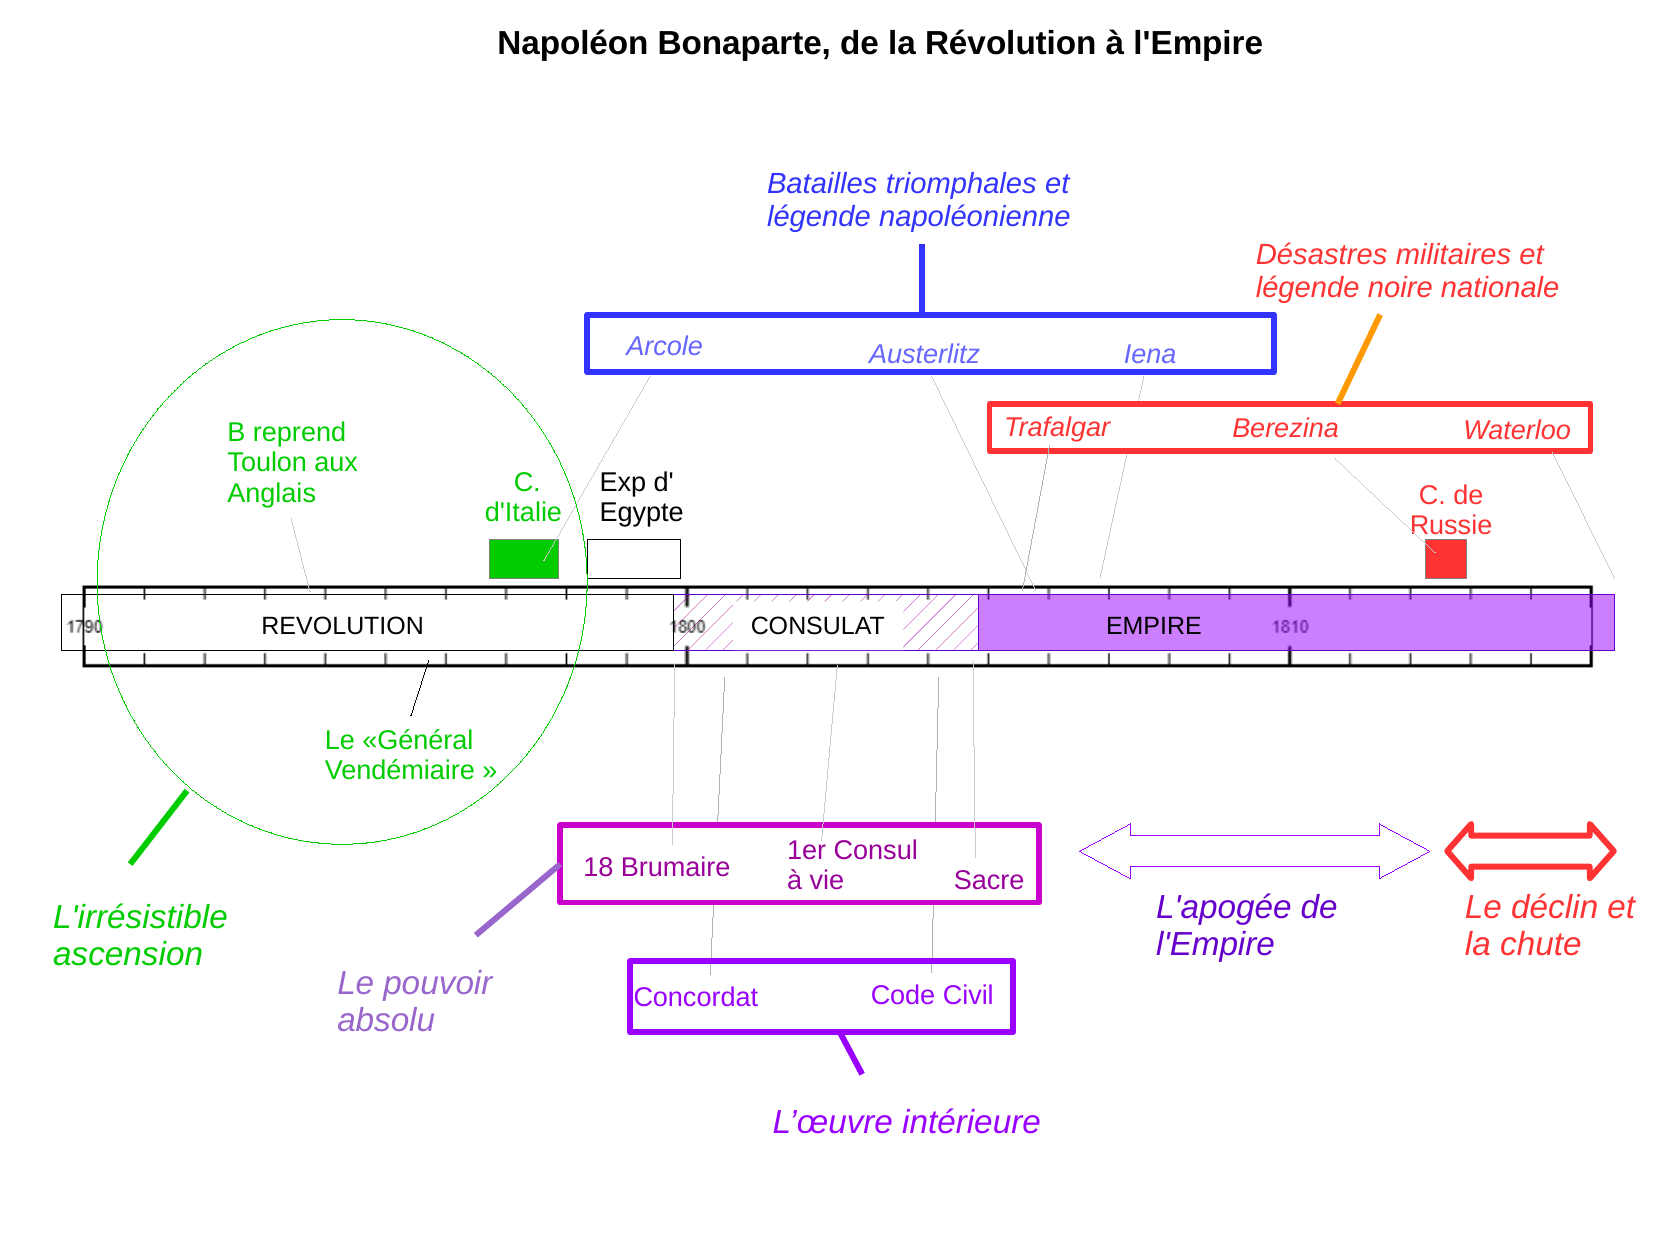

Napoléon Bonaparte, de la Révolution à l'Empire
Batailles triomphales et légende napoléonienne
Désastres militaires et légende noire nationale
Arcole
Austerlitz
Iena
Trafalgar
Berezina
Waterloo
B reprend Toulon aux Anglais
C. d'Italie
Exp d' Egypte
C. de Russie
REVOLUTION
CONSULAT
EMPIRE
Le «Général Vendémiaire »
1er Consul à vie
18 Brumaire
Sacre
L'apogée de l'Empire
Le déclin et la chute
L'irrésistible ascension
Le pouvoir absolu
Code Civil
Concordat
L’œuvre intérieure